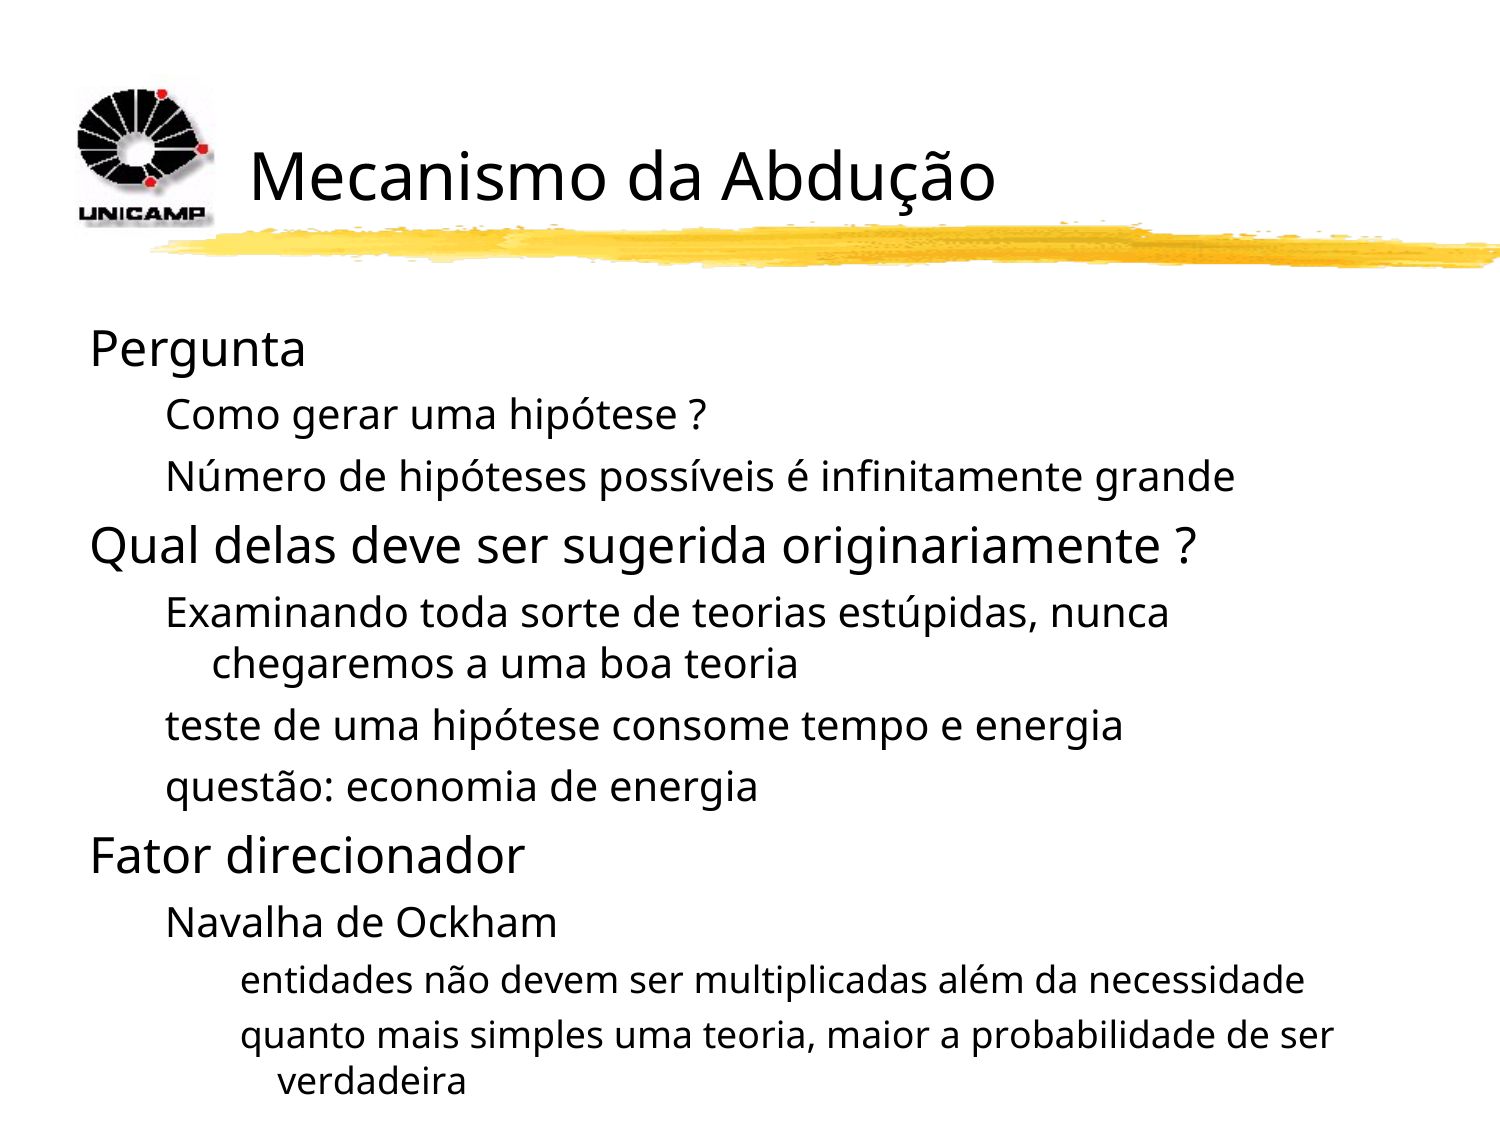

# Mecanismo da Abdução
Pergunta
Como gerar uma hipótese ?
Número de hipóteses possíveis é infinitamente grande
Qual delas deve ser sugerida originariamente ?
Examinando toda sorte de teorias estúpidas, nunca chegaremos a uma boa teoria
teste de uma hipótese consome tempo e energia
questão: economia de energia
Fator direcionador
Navalha de Ockham
entidades não devem ser multiplicadas além da necessidade
quanto mais simples uma teoria, maior a probabilidade de ser verdadeira